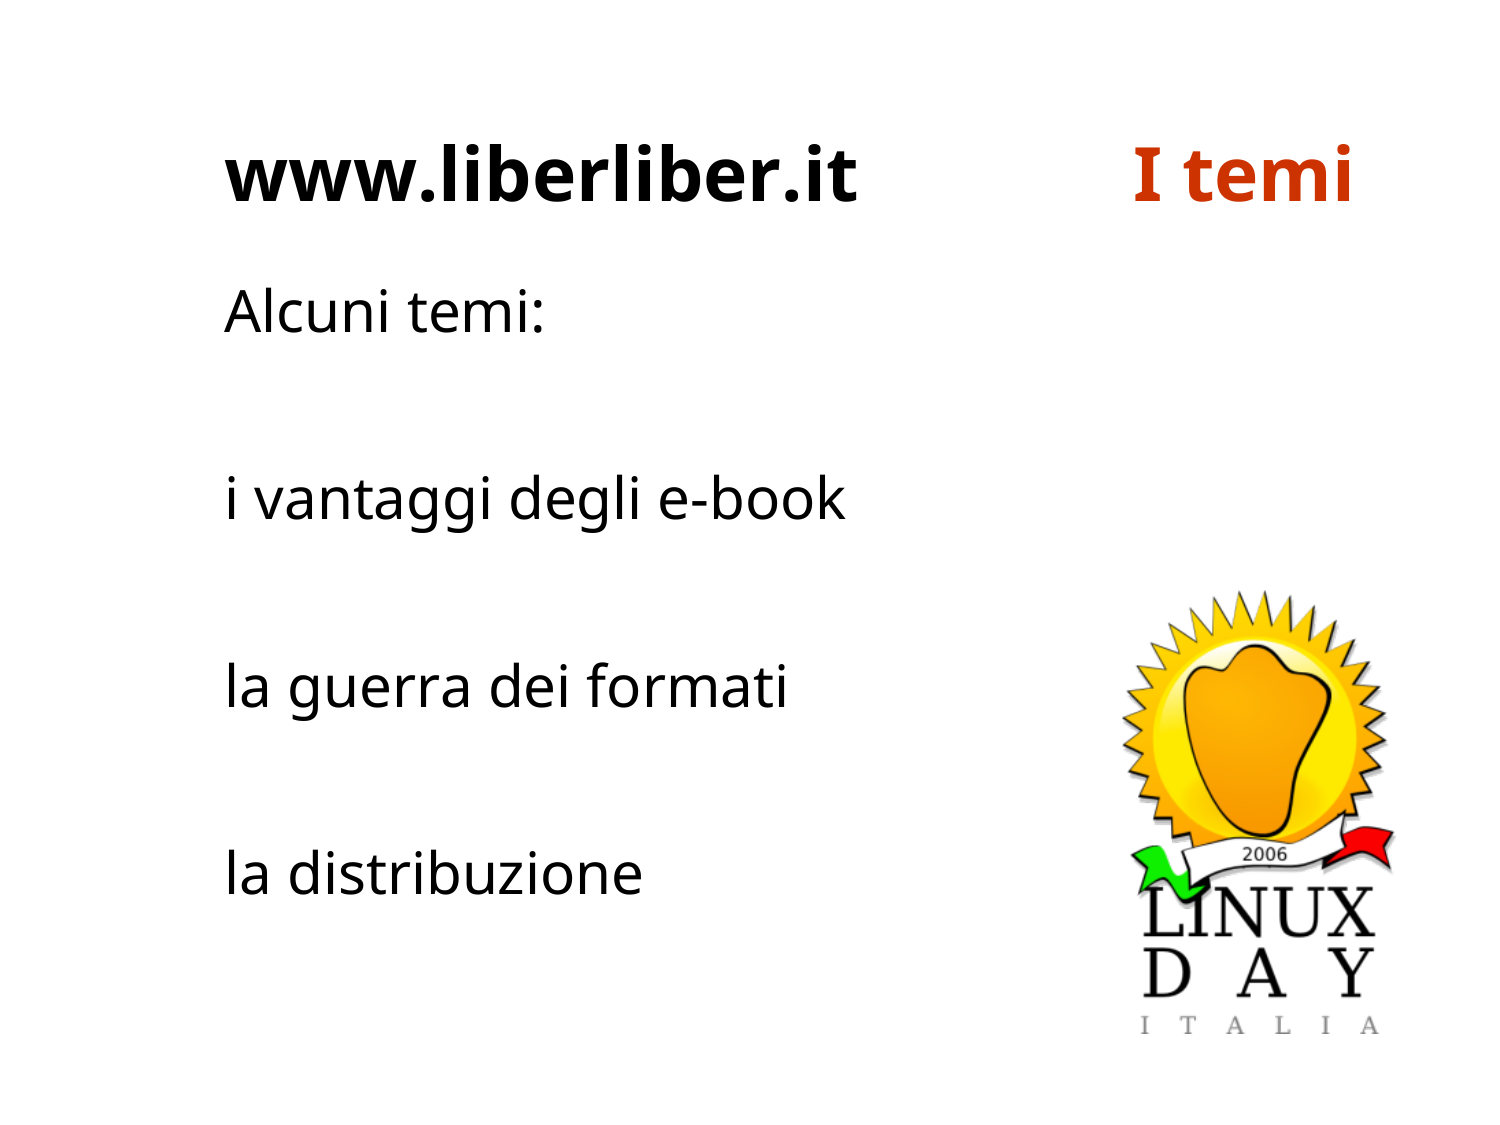

# www.liberliber.it	I temi
Alcuni temi:
i vantaggi degli e-book
la guerra dei formati
la distribuzione